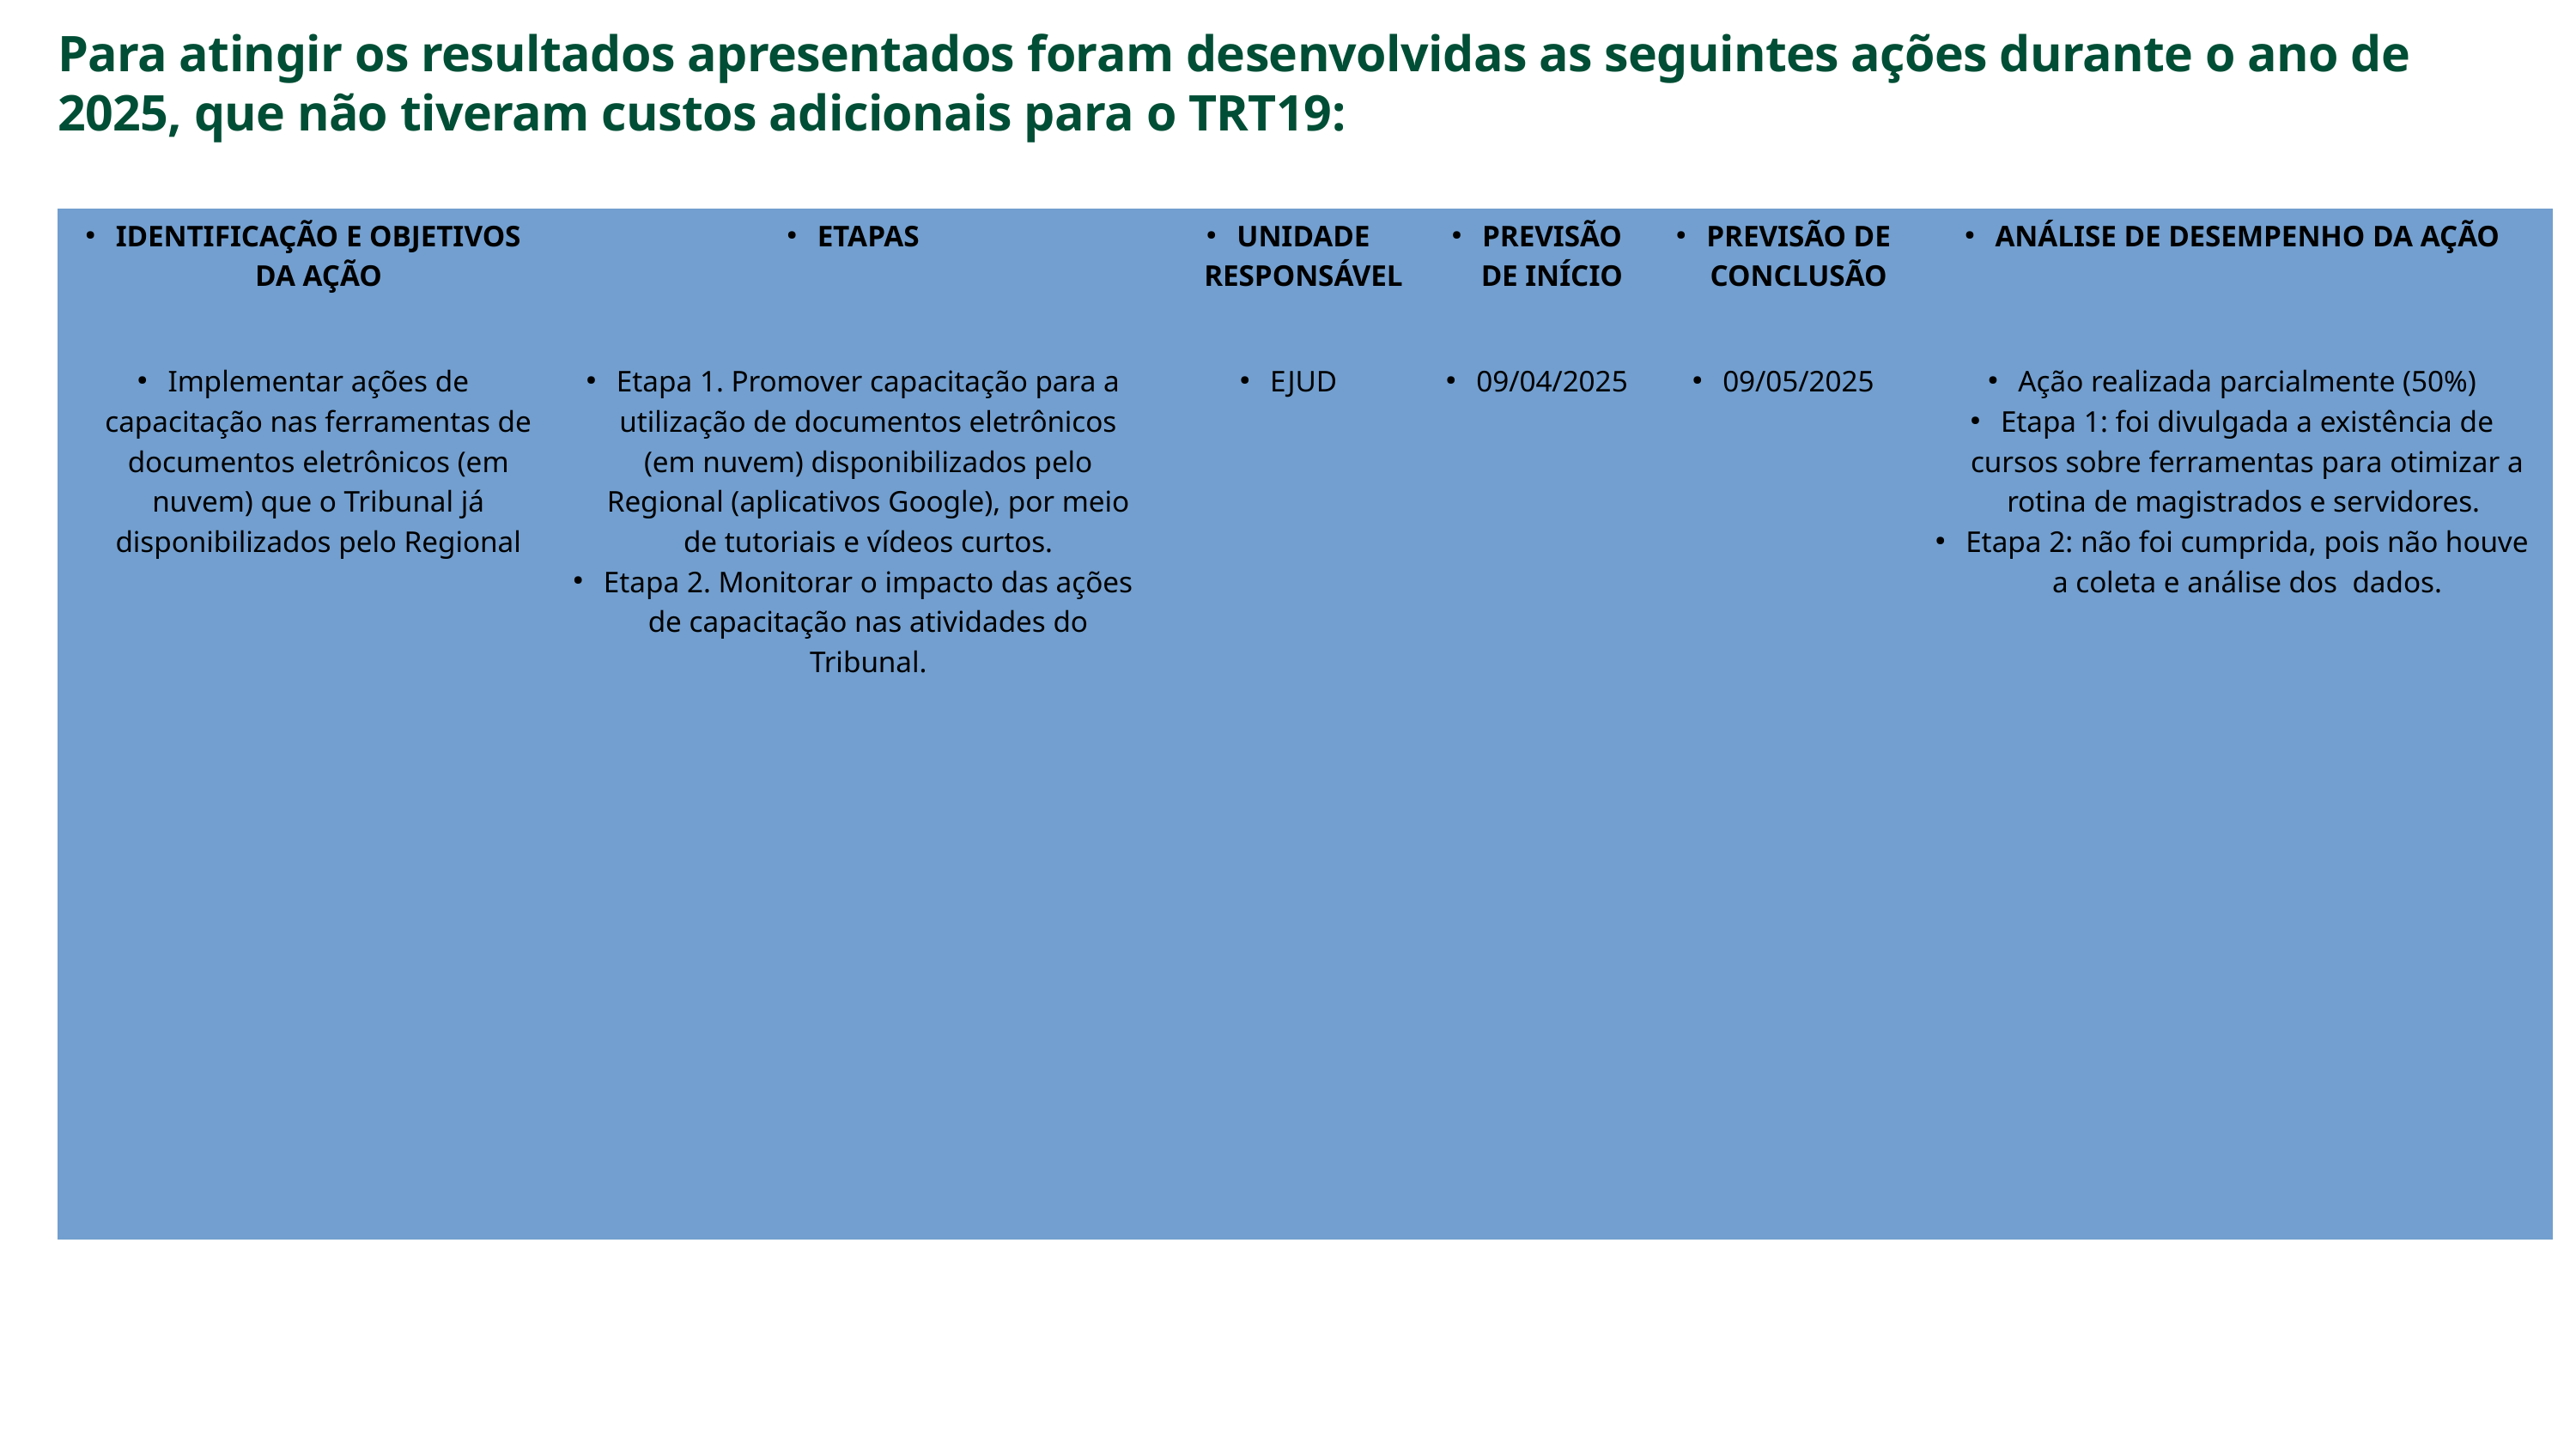

Para atingir os resultados apresentados foram desenvolvidas as seguintes ações durante o ano de 2025, que não tiveram custos adicionais para o TRT19:
| IDENTIFICAÇÃO E OBJETIVOS DA AÇÃO | ETAPAS | UNIDADE RESPONSÁVEL | PREVISÃO DE INÍCIO | PREVISÃO DE CONCLUSÃO | ANÁLISE DE DESEMPENHO DA AÇÃO |
| --- | --- | --- | --- | --- | --- |
| Implementar ações de capacitação nas ferramentas de documentos eletrônicos (em nuvem) que o Tribunal já disponibilizados pelo Regional | Etapa 1. Promover capacitação para a utilização de documentos eletrônicos (em nuvem) disponibilizados pelo Regional (aplicativos Google), por meio de tutoriais e vídeos curtos. Etapa 2. Monitorar o impacto das ações de capacitação nas atividades do Tribunal. | EJUD | 09/04/2025 | 09/05/2025 | Ação realizada parcialmente (50%) Etapa 1: foi divulgada a existência de cursos sobre ferramentas para otimizar a rotina de magistrados e servidores. Etapa 2: não foi cumprida, pois não houve a coleta e análise dos dados. |